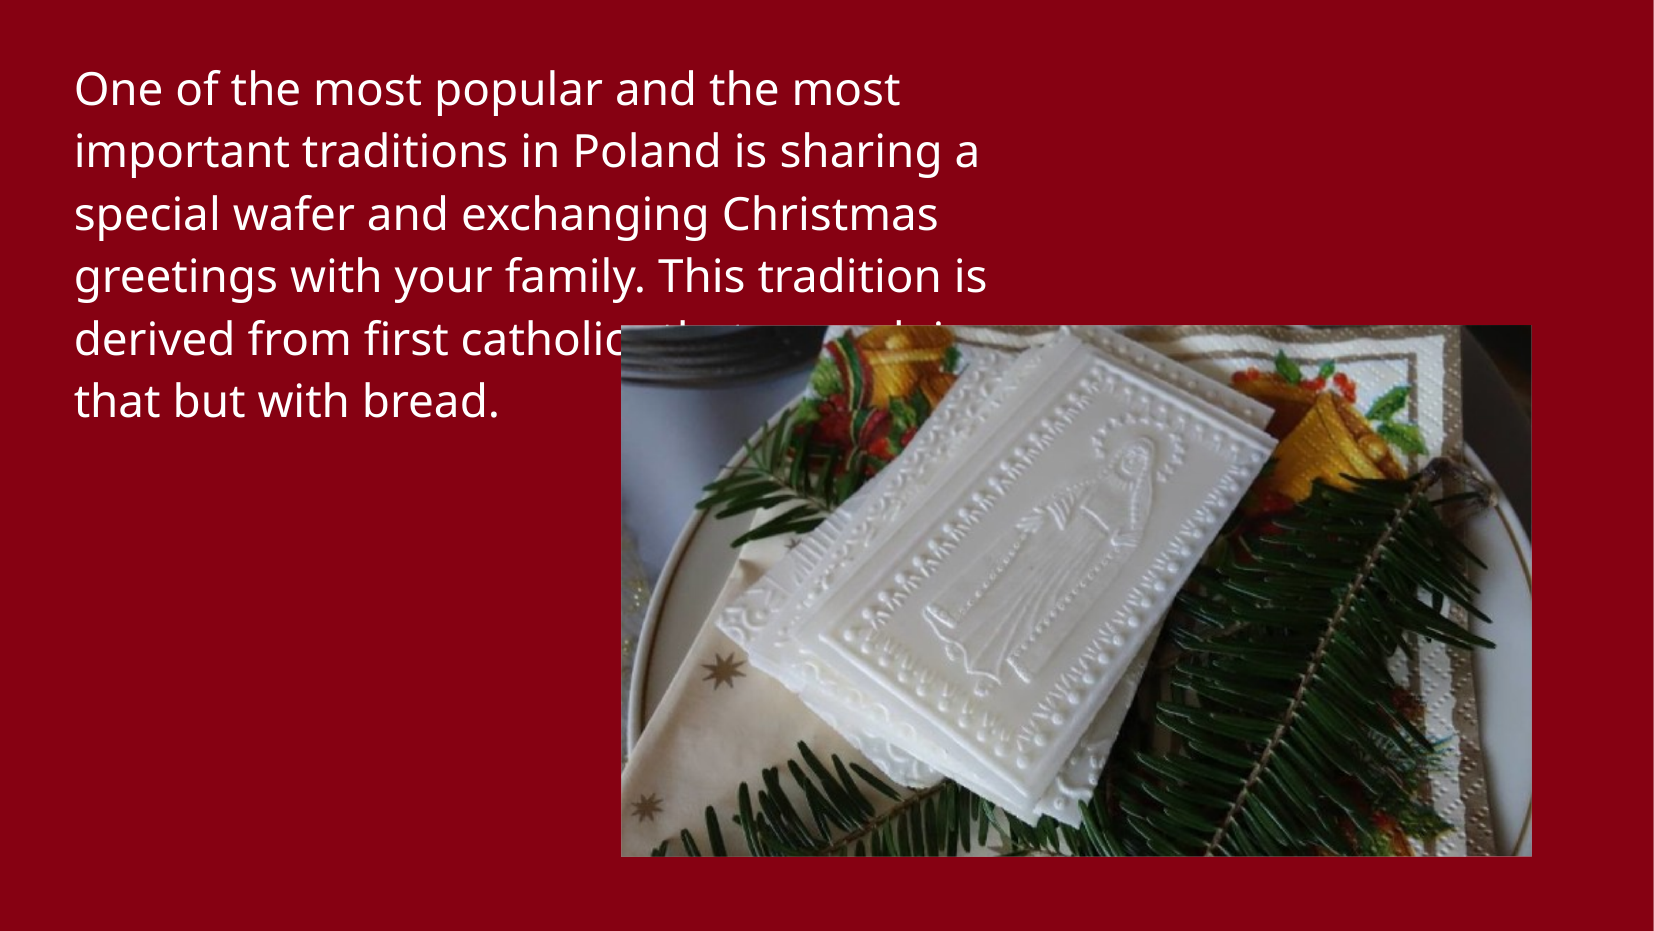

One of the most popular and the most important traditions in Poland is sharing a special wafer and exchanging Christmas greetings with your family. This tradition is derived from first catholics that were doing that but with bread.